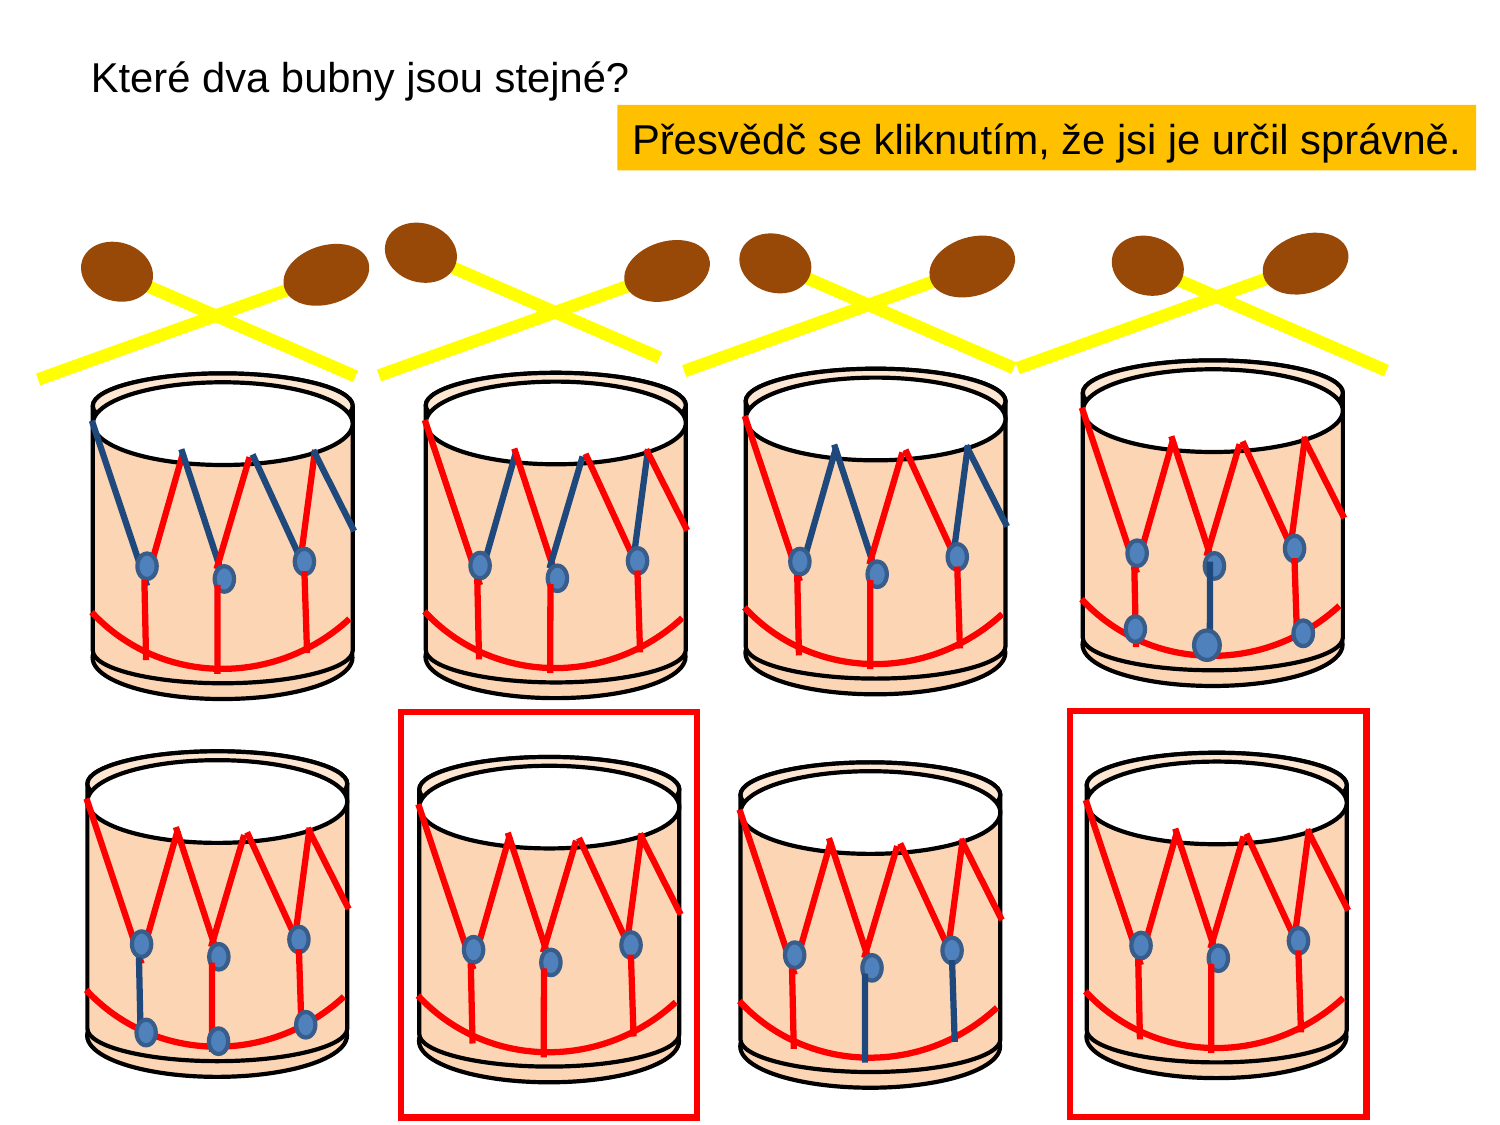

Které dva bubny jsou stejné?
Přesvědč se kliknutím, že jsi je určil správně.